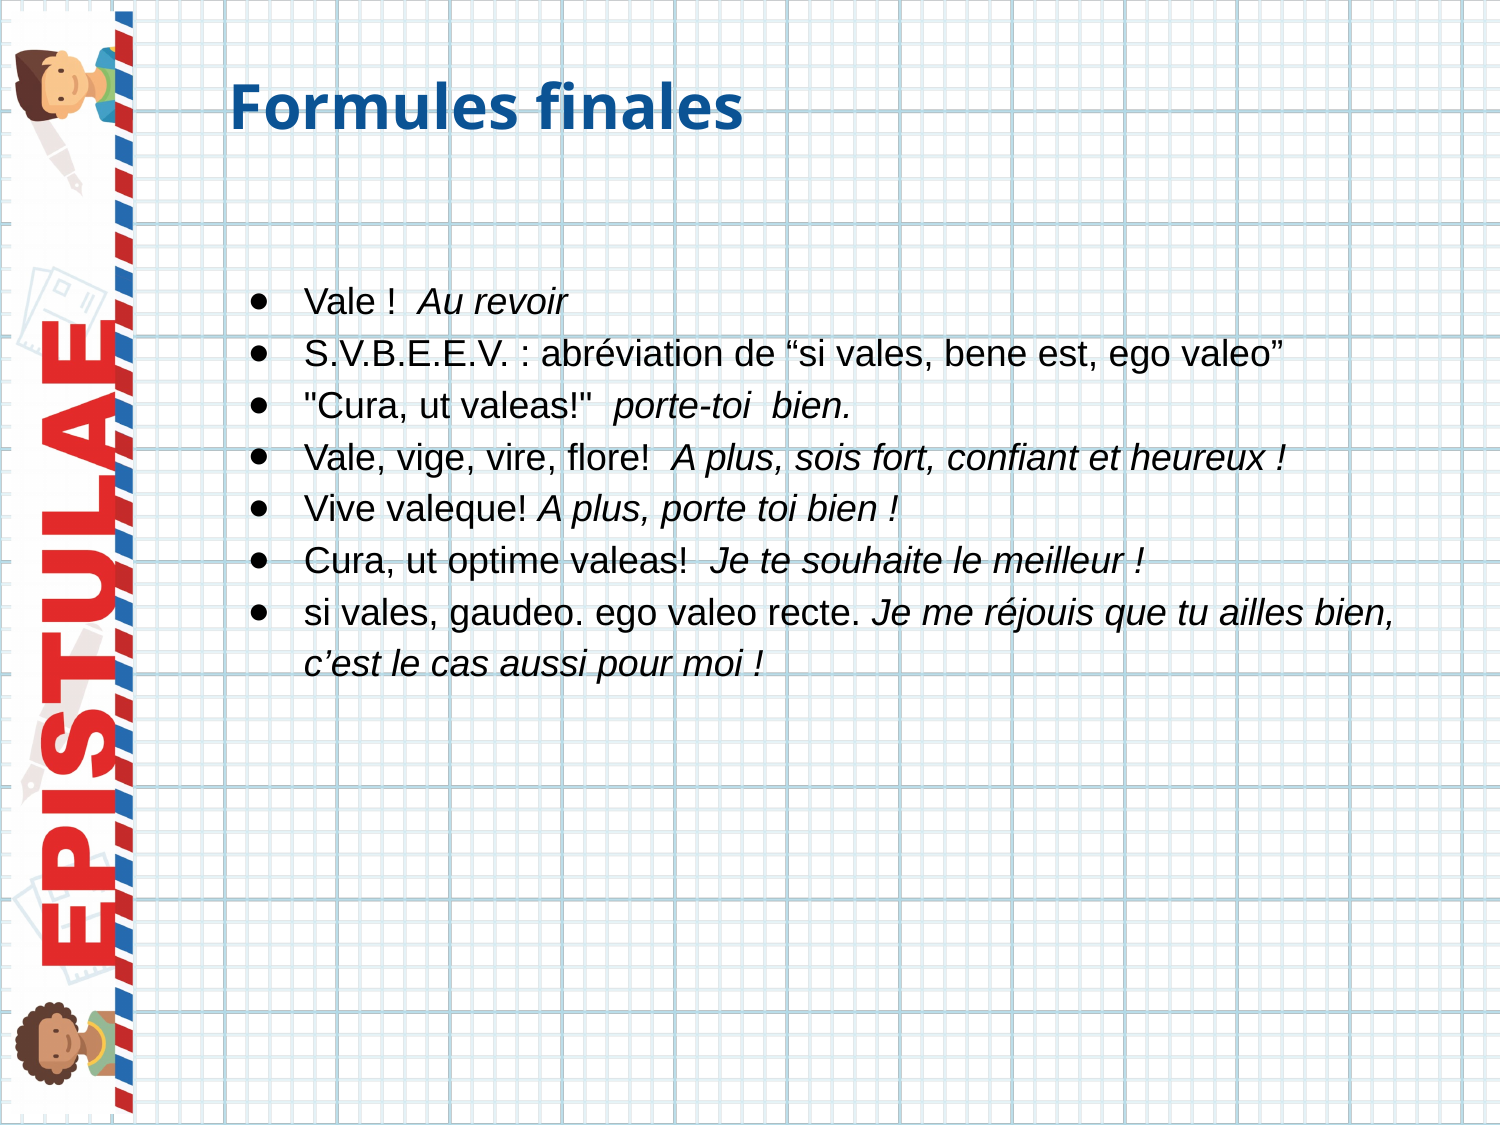

Formules finales
Vale ! Au revoir
S.V.B.E.E.V. : abréviation de “si vales, bene est, ego valeo”
"Cura, ut valeas!" porte-toi bien.
Vale, vige, vire, flore! A plus, sois fort, confiant et heureux !
Vive valeque! A plus, porte toi bien !
Cura, ut optime valeas! Je te souhaite le meilleur !
si vales, gaudeo. ego valeo recte. Je me réjouis que tu ailles bien, c’est le cas aussi pour moi !